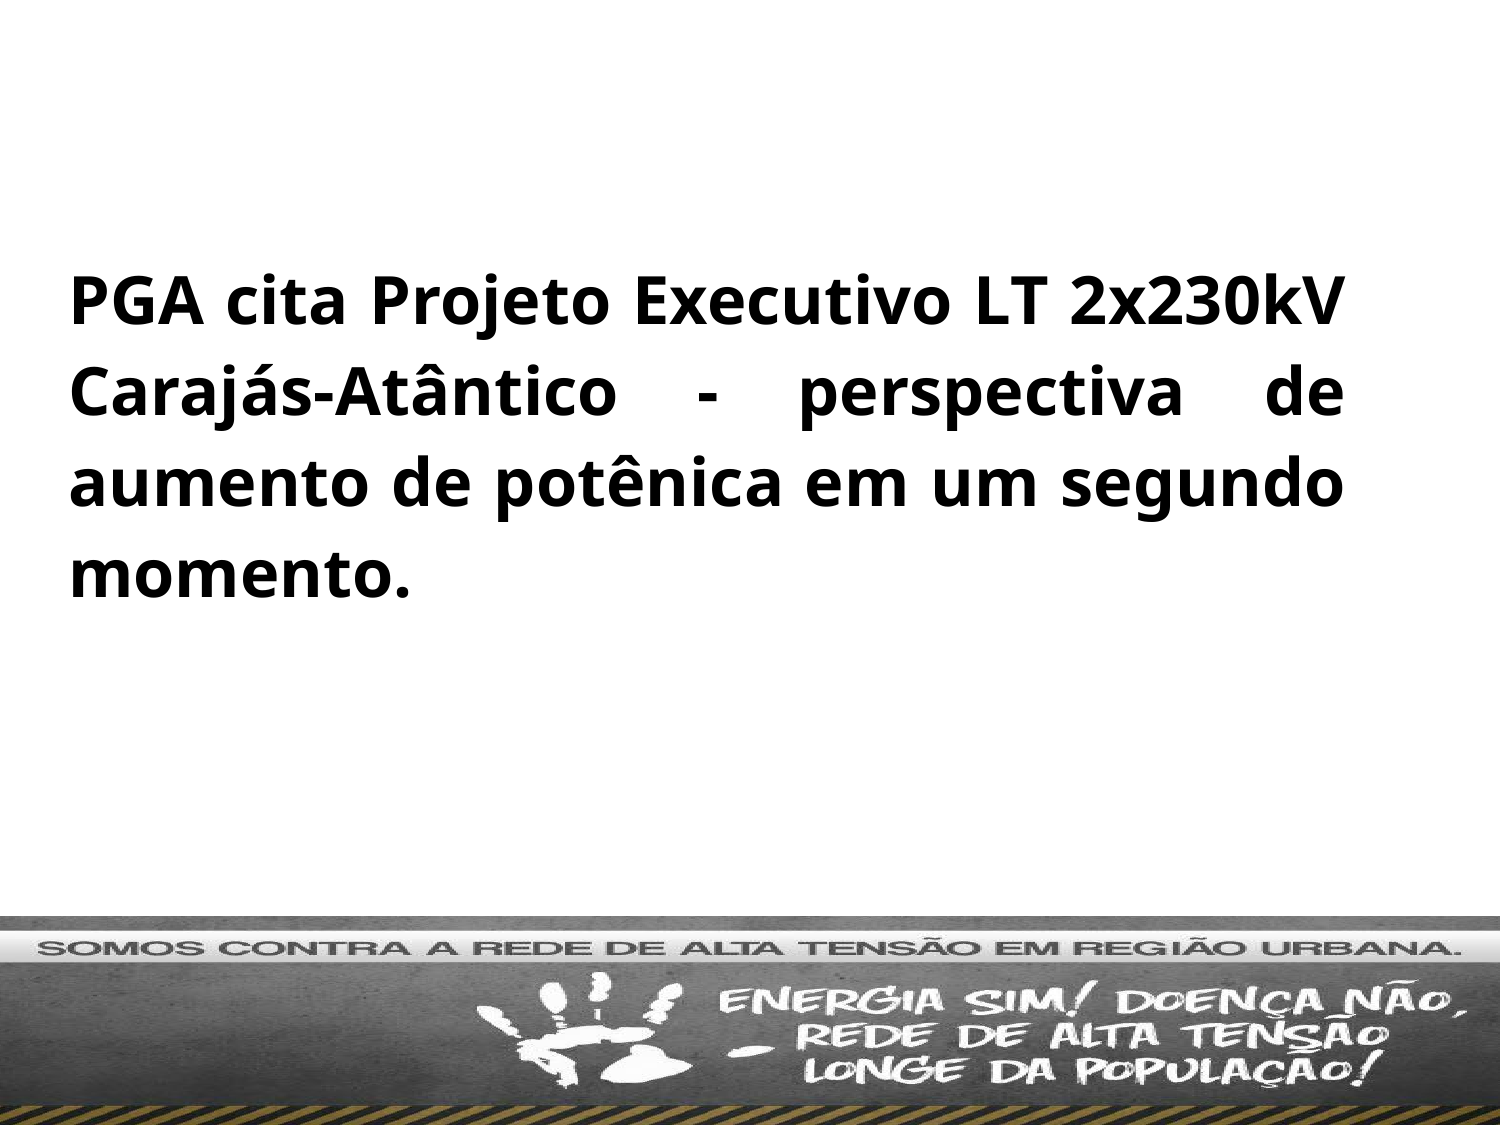

PGA cita Projeto Executivo LT 2x230kV Carajás-Atântico - perspectiva de aumento de potênica em um segundo momento.